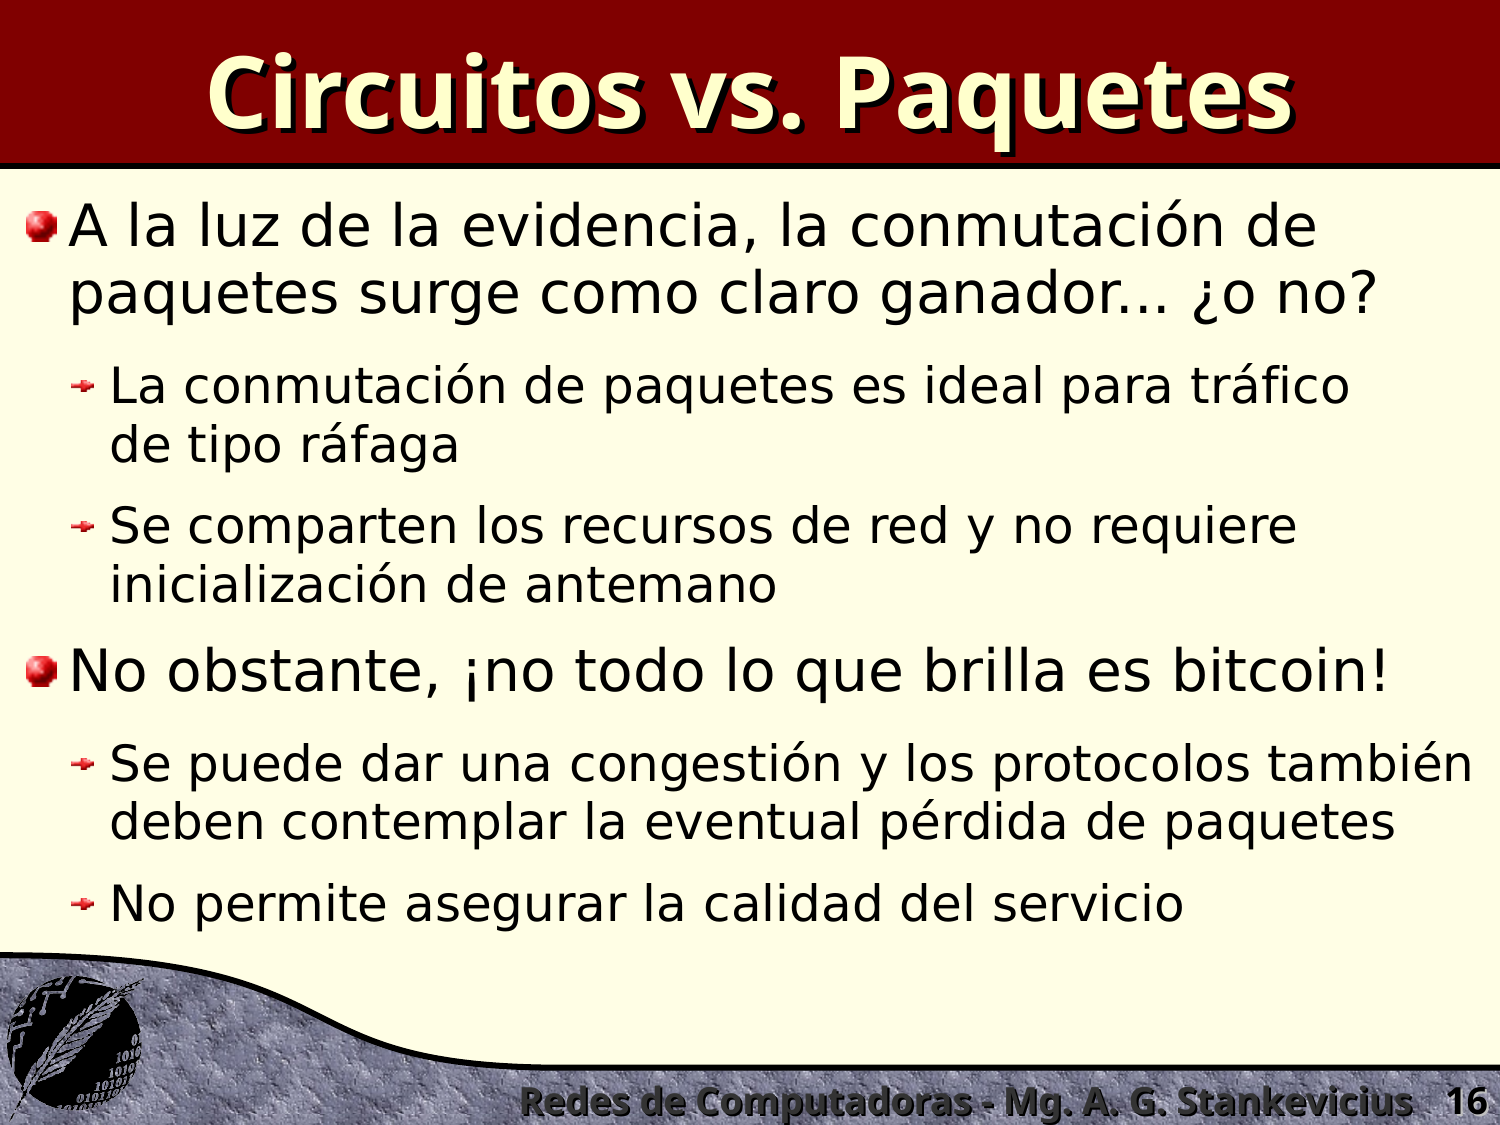

# Circuitos vs. Paquetes
A la luz de la evidencia, la conmutación de paquetes surge como claro ganador... ¿o no?
La conmutación de paquetes es ideal para tráfico
de tipo ráfaga
Se comparten los recursos de red y no requiere inicialización de antemano
No obstante, ¡no todo lo que brilla es bitcoin!
Se puede dar una congestión y los protocolos también deben contemplar la eventual pérdida de paquetes
No permite asegurar la calidad del servicio
16